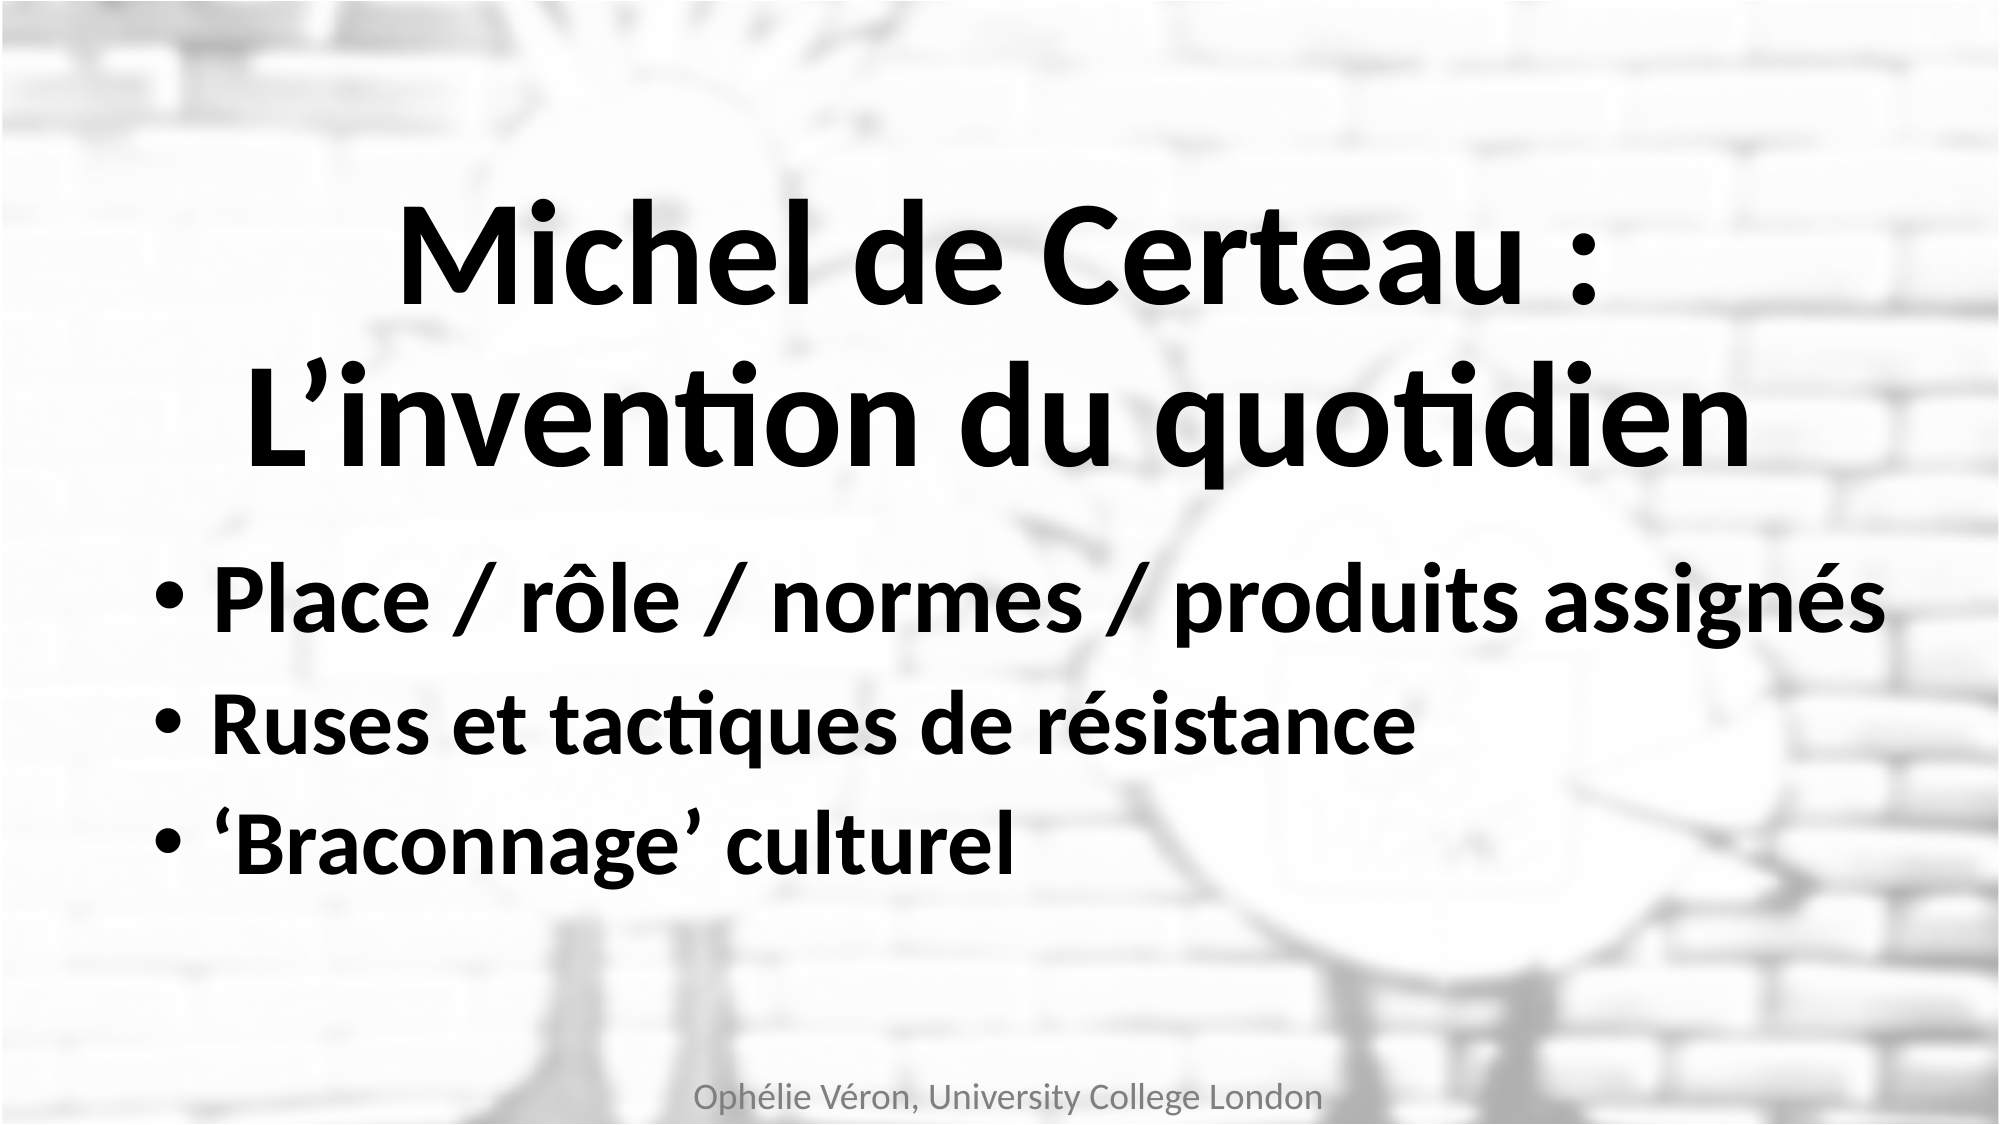

# Michel de Certeau : L’invention du quotidien
 Place / rôle / normes / produits assignés
 Ruses et tactiques de résistance
 ‘Braconnage’ culturel
Ophélie Véron, University College London